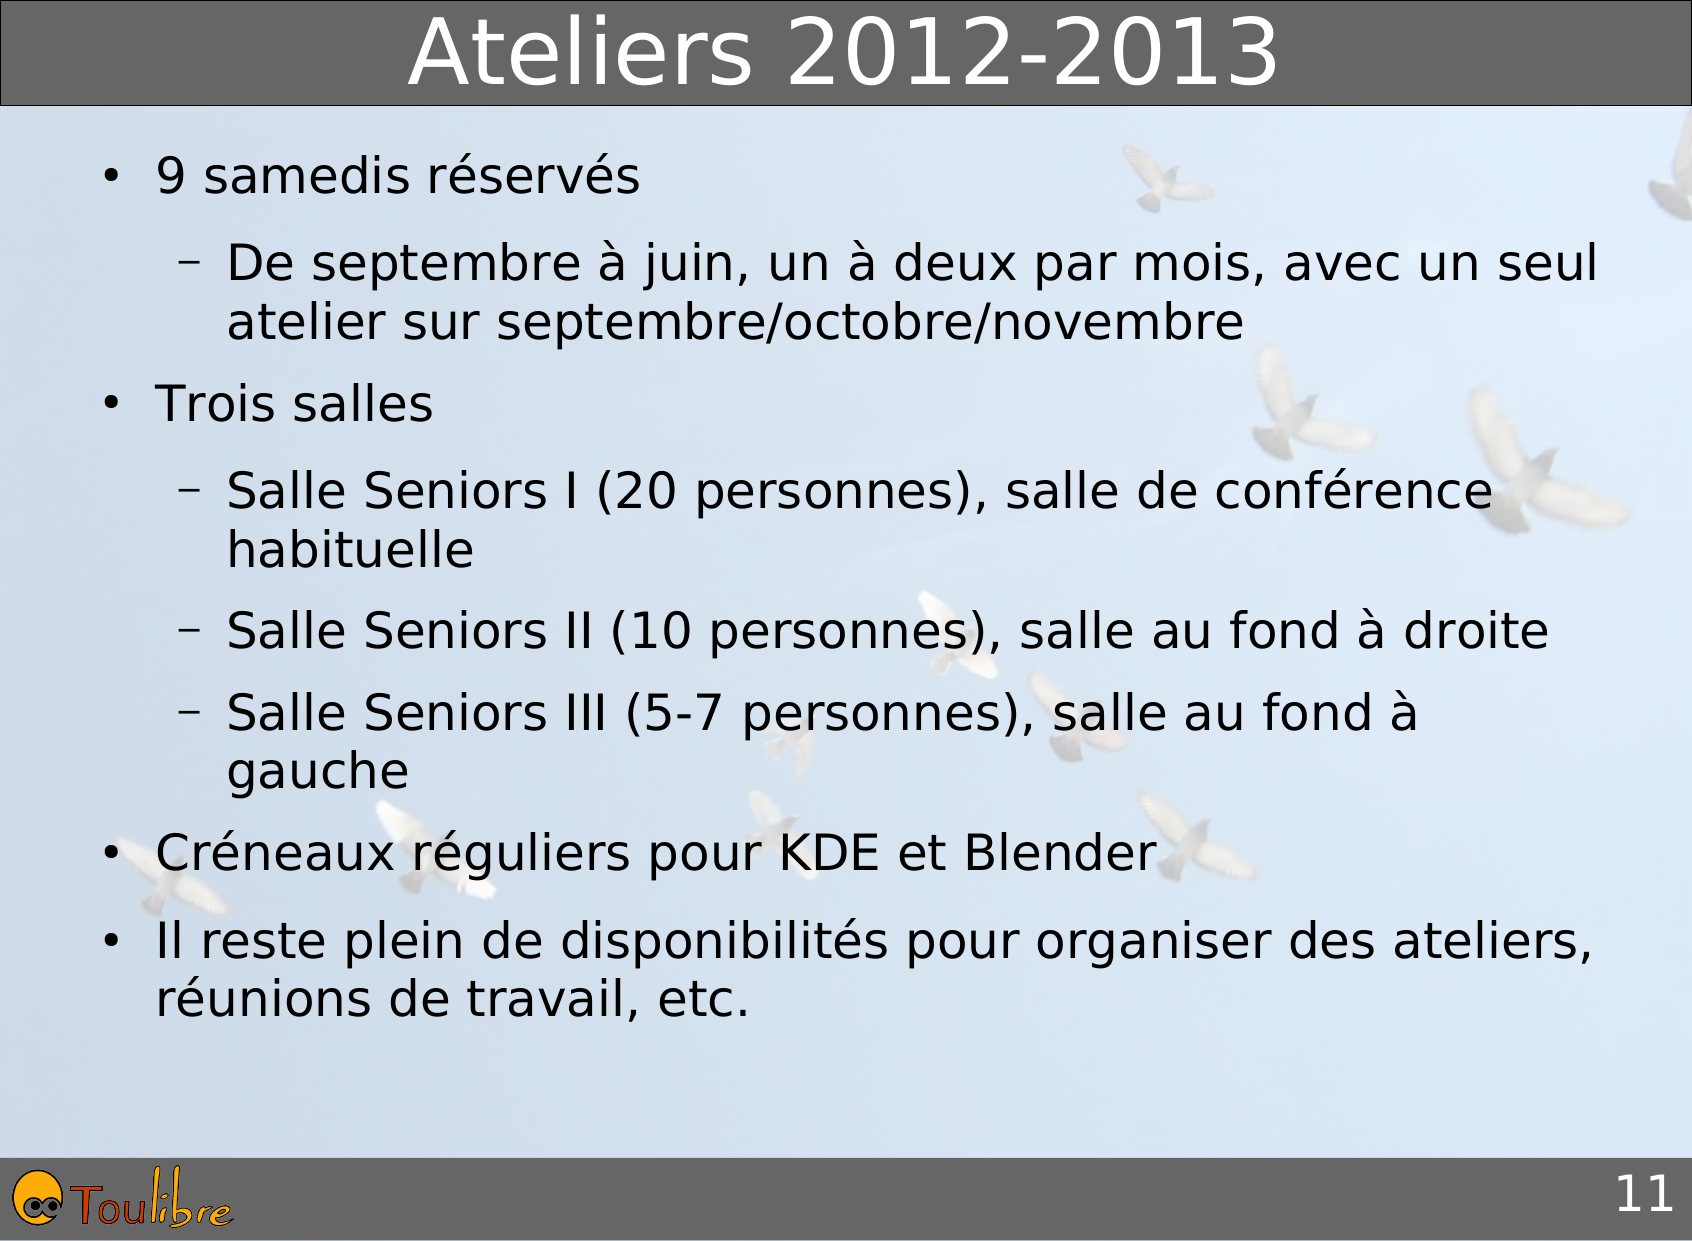

# Ateliers 2012-2013
9 samedis réservés
De septembre à juin, un à deux par mois, avec un seul atelier sur septembre/octobre/novembre
Trois salles
Salle Seniors I (20 personnes), salle de conférence habituelle
Salle Seniors II (10 personnes), salle au fond à droite
Salle Seniors III (5-7 personnes), salle au fond à gauche
Créneaux réguliers pour KDE et Blender
Il reste plein de disponibilités pour organiser des ateliers, réunions de travail, etc.